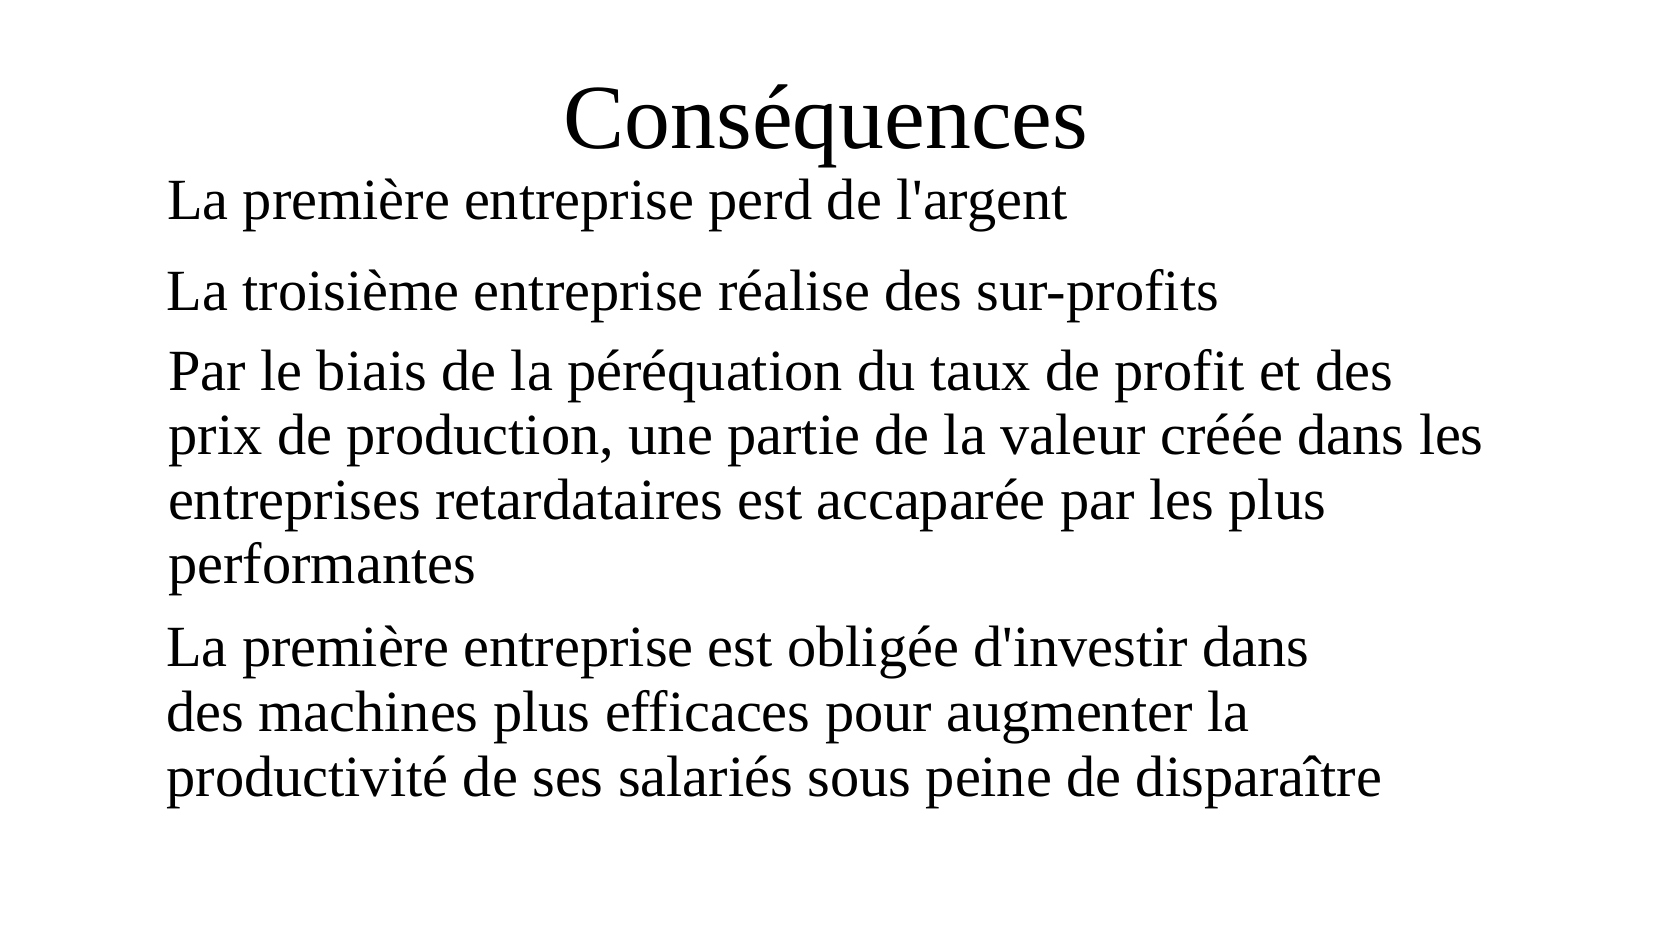

Conséquences
La première entreprise perd de l'argent
 La troisième entreprise réalise des sur-profits
Par le biais de la péréquation du taux de profit et des prix de production, une partie de la valeur créée dans les entreprises retardataires est accaparée par les plus performantes
La première entreprise est obligée d'investir dans
des machines plus efficaces pour augmenter la
productivité de ses salariés sous peine de disparaître